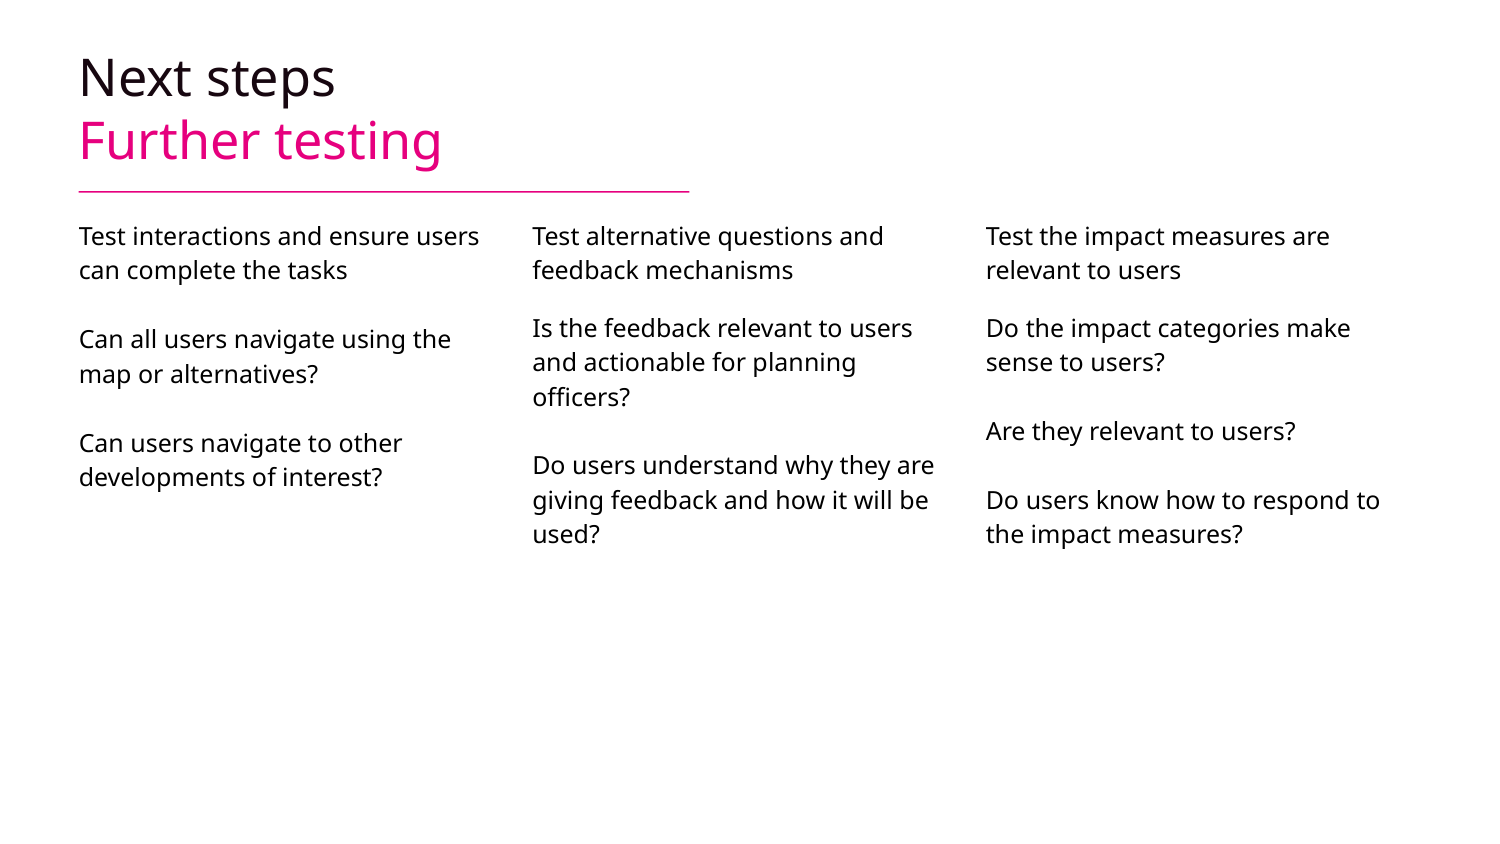

Next steps
Further testing
Test interactions and ensure users can complete the tasks
Can all users navigate using the map or alternatives?
Can users navigate to other developments of interest?
Test alternative questions and feedback mechanisms
Is the feedback relevant to users and actionable for planning officers?
Do users understand why they are giving feedback and how it will be used?
Test the impact measures are relevant to users
Do the impact categories make sense to users?
Are they relevant to users?
Do users know how to respond to the impact measures?